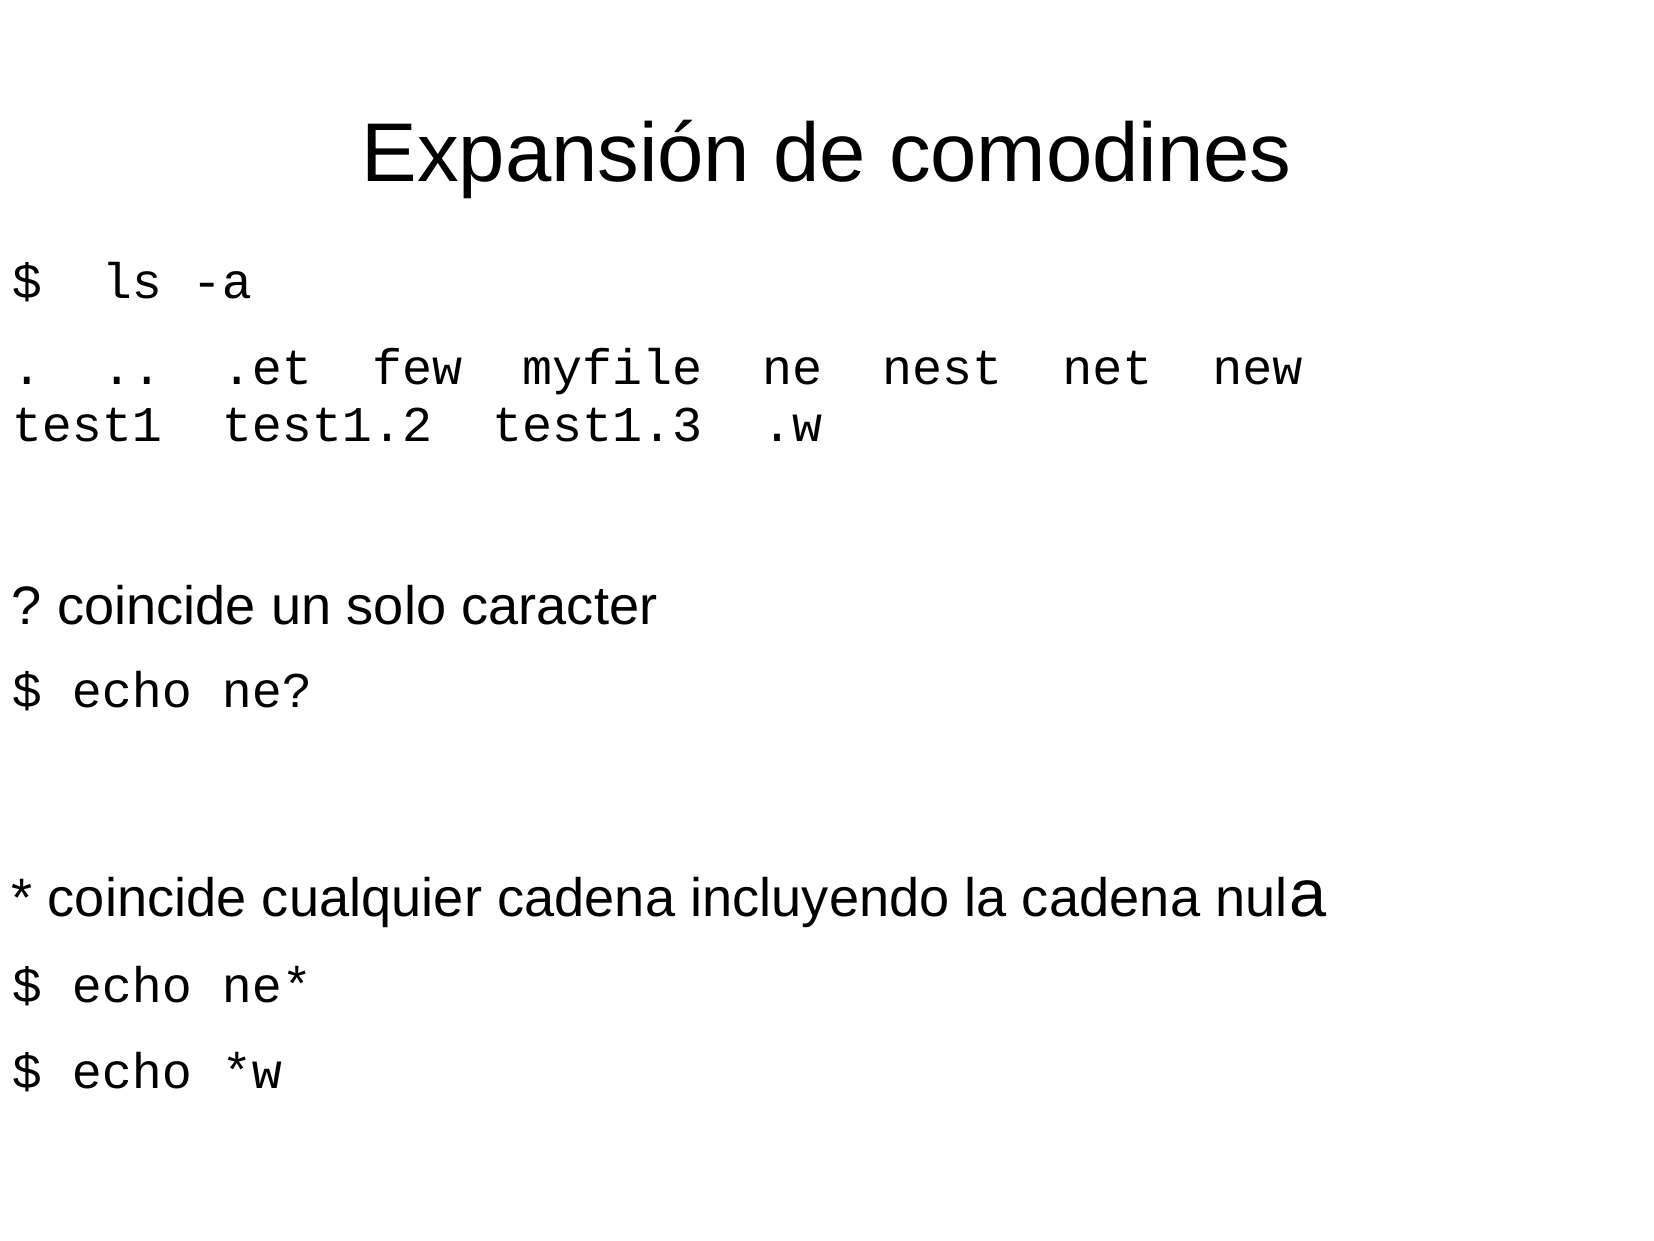

# Expansión de comodines
$ ls -a
. .. .et few myfile ne nest net new test1 test1.2 test1.3 .w
? coincide un solo caracter
$ echo ne?
* coincide cualquier cadena incluyendo la cadena nula
$ echo ne*
$ echo *w